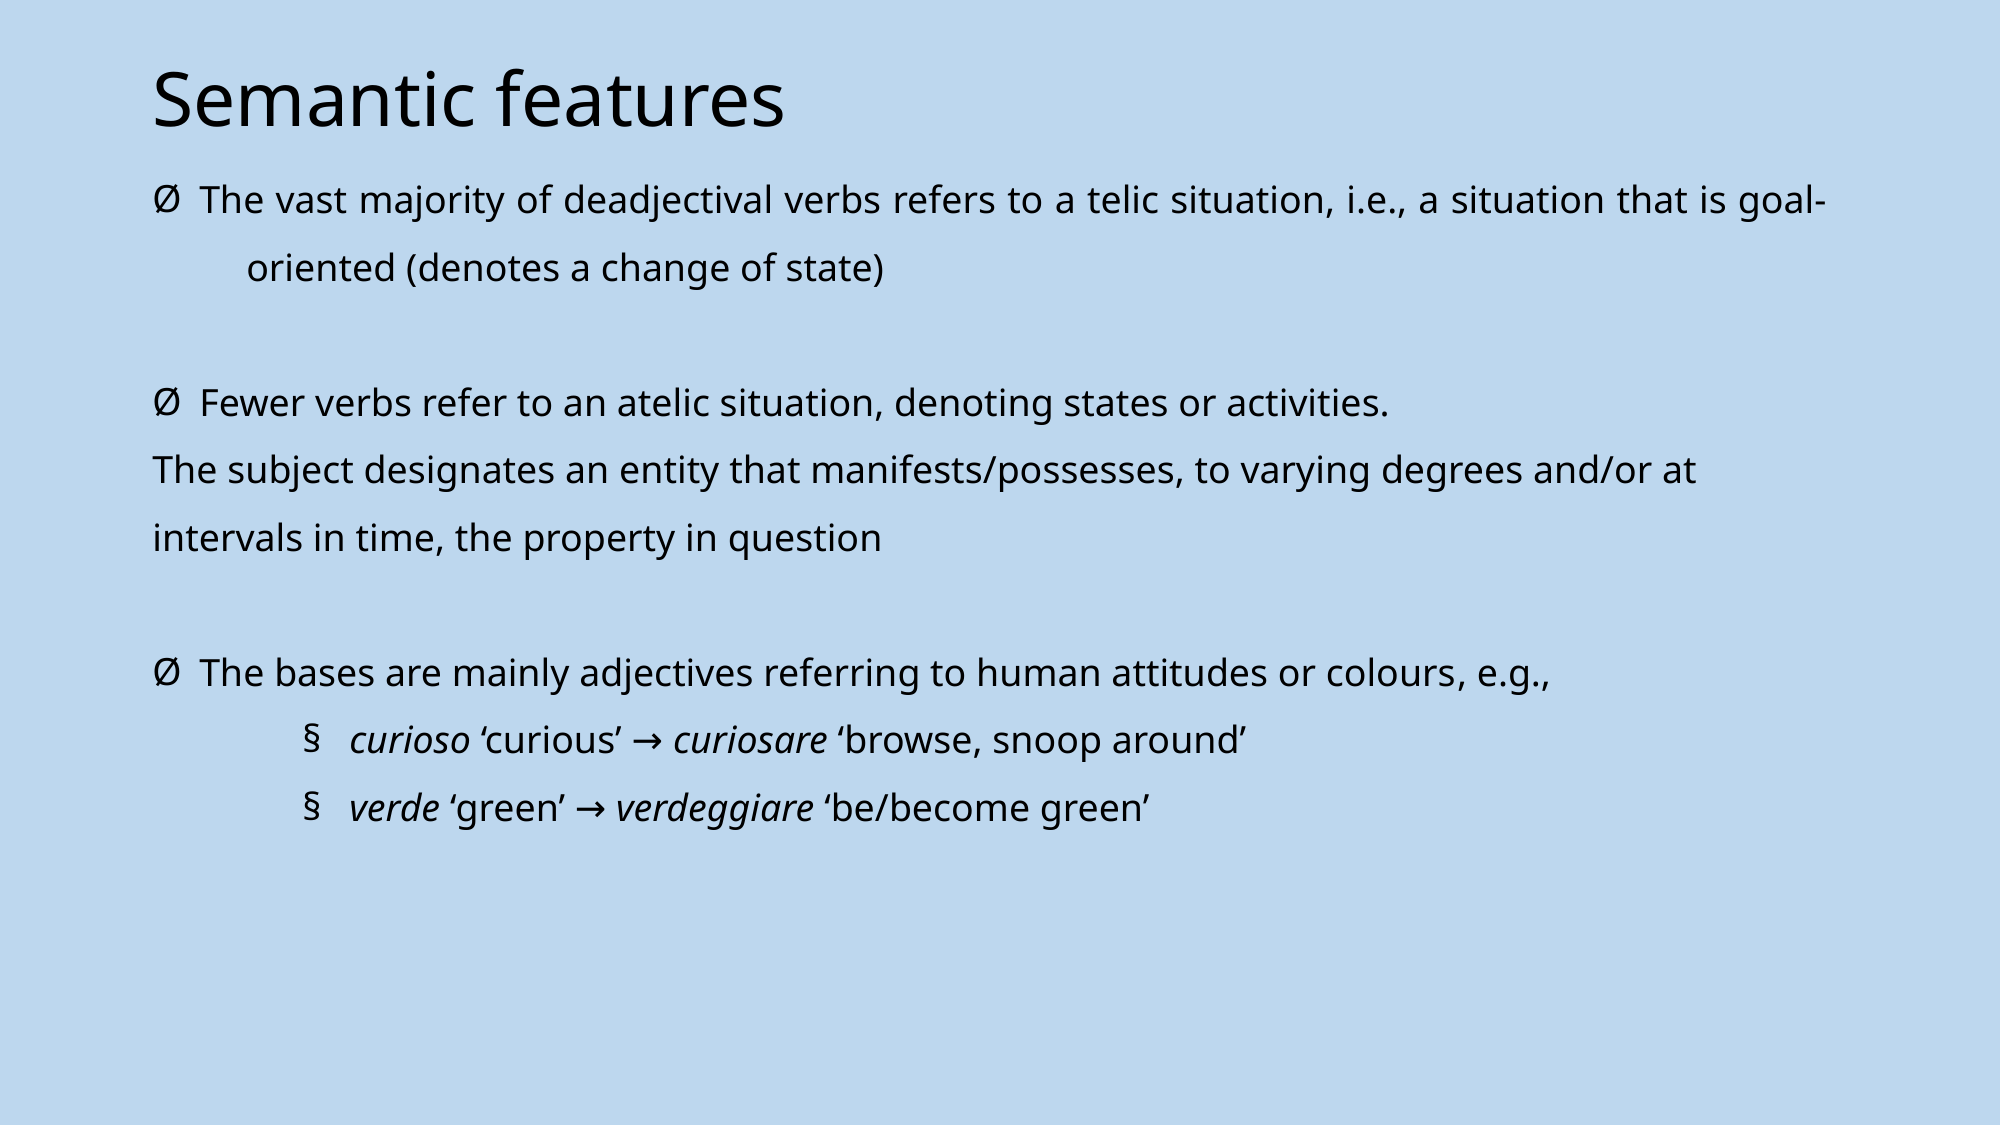

Semantic features
The vast majority of deadjectival verbs refers to a telic situation, i.e., a situation that is goal-oriented (denotes a change of state)
Fewer verbs refer to an atelic situation, denoting states or activities.
The subject designates an entity that manifests/possesses, to varying degrees and/or at intervals in time, the property in question
The bases are mainly adjectives referring to human attitudes or colours, e.g.,
curioso ‘curious’ → curiosare ‘browse, snoop around’
verde ‘green’ → verdeggiare ‘be/become green’